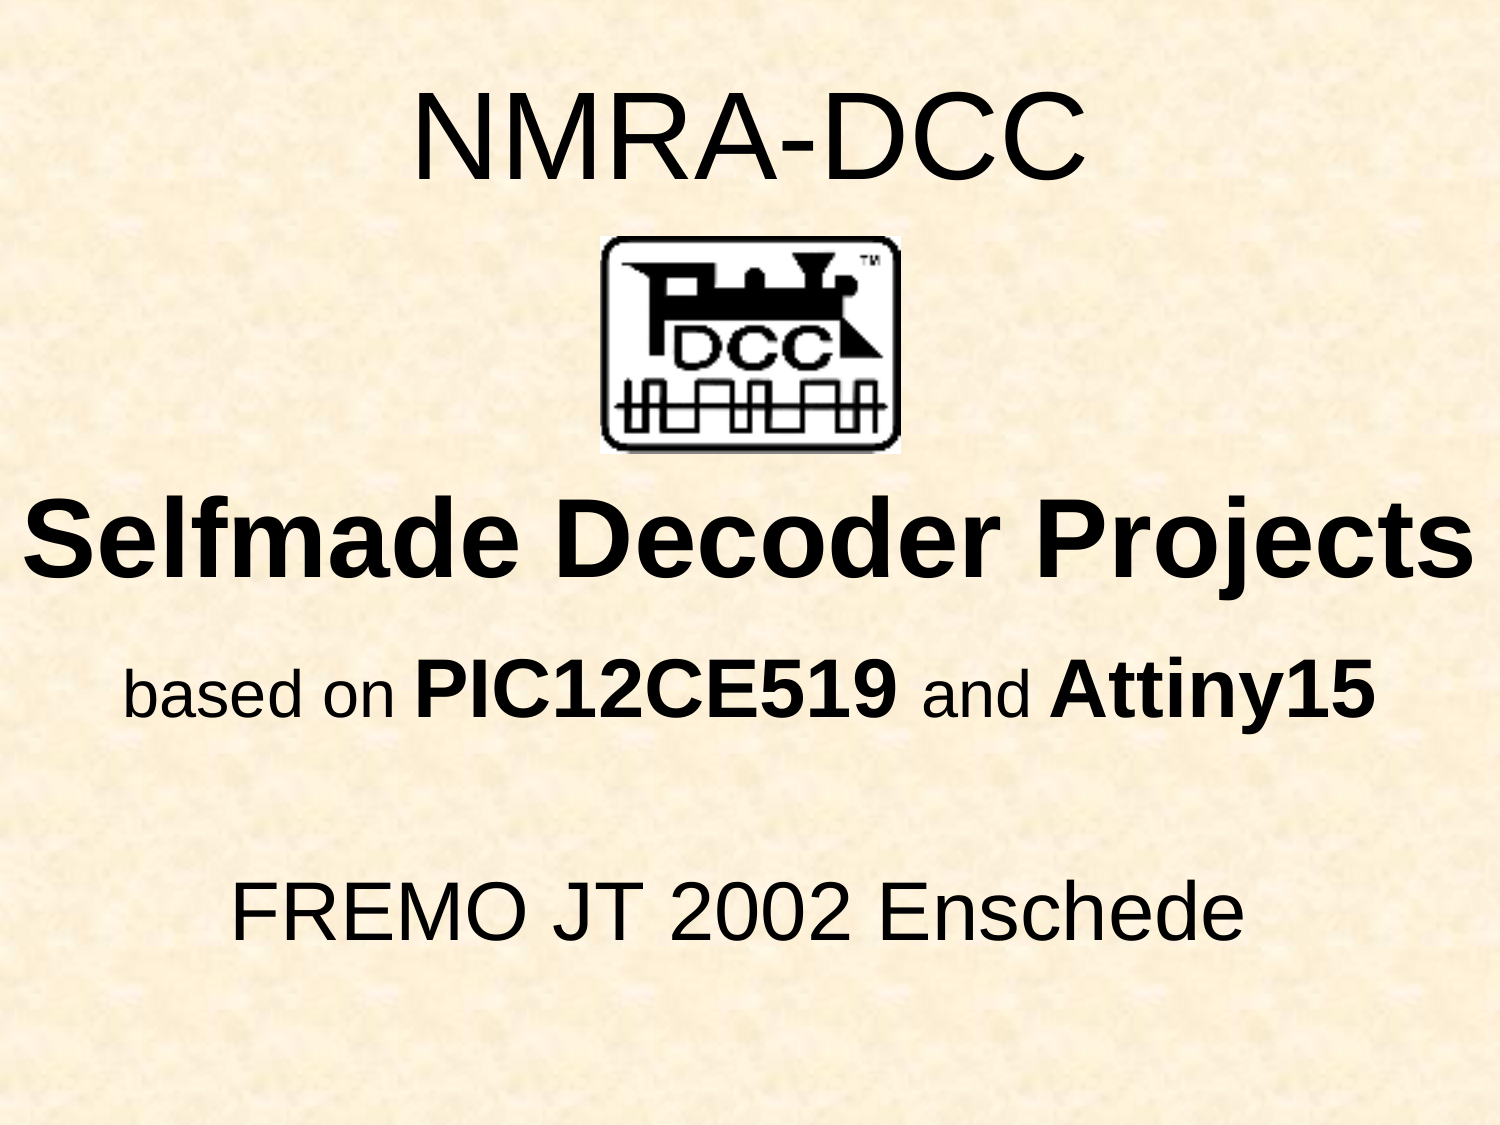

# NMRA-DCC
Selfmade Decoder Projects
based on PIC12CE519 and Attiny15
FREMO JT 2002 Enschede